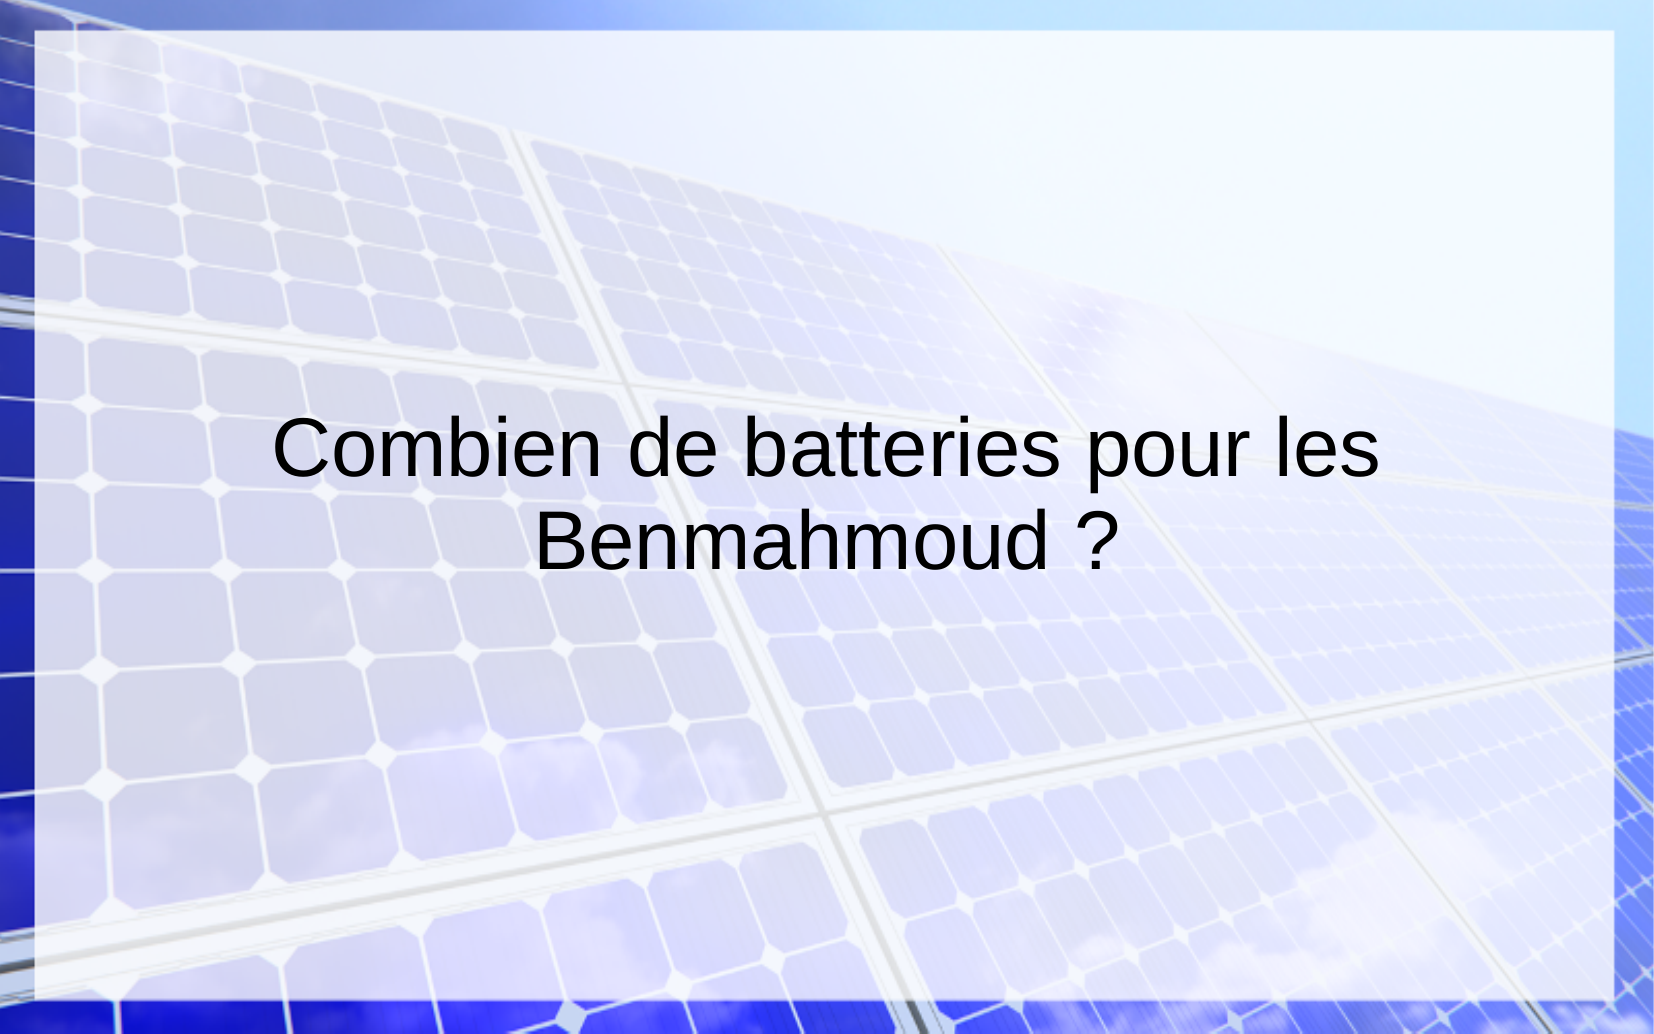

# Combien de batteries pour les Benmahmoud ?